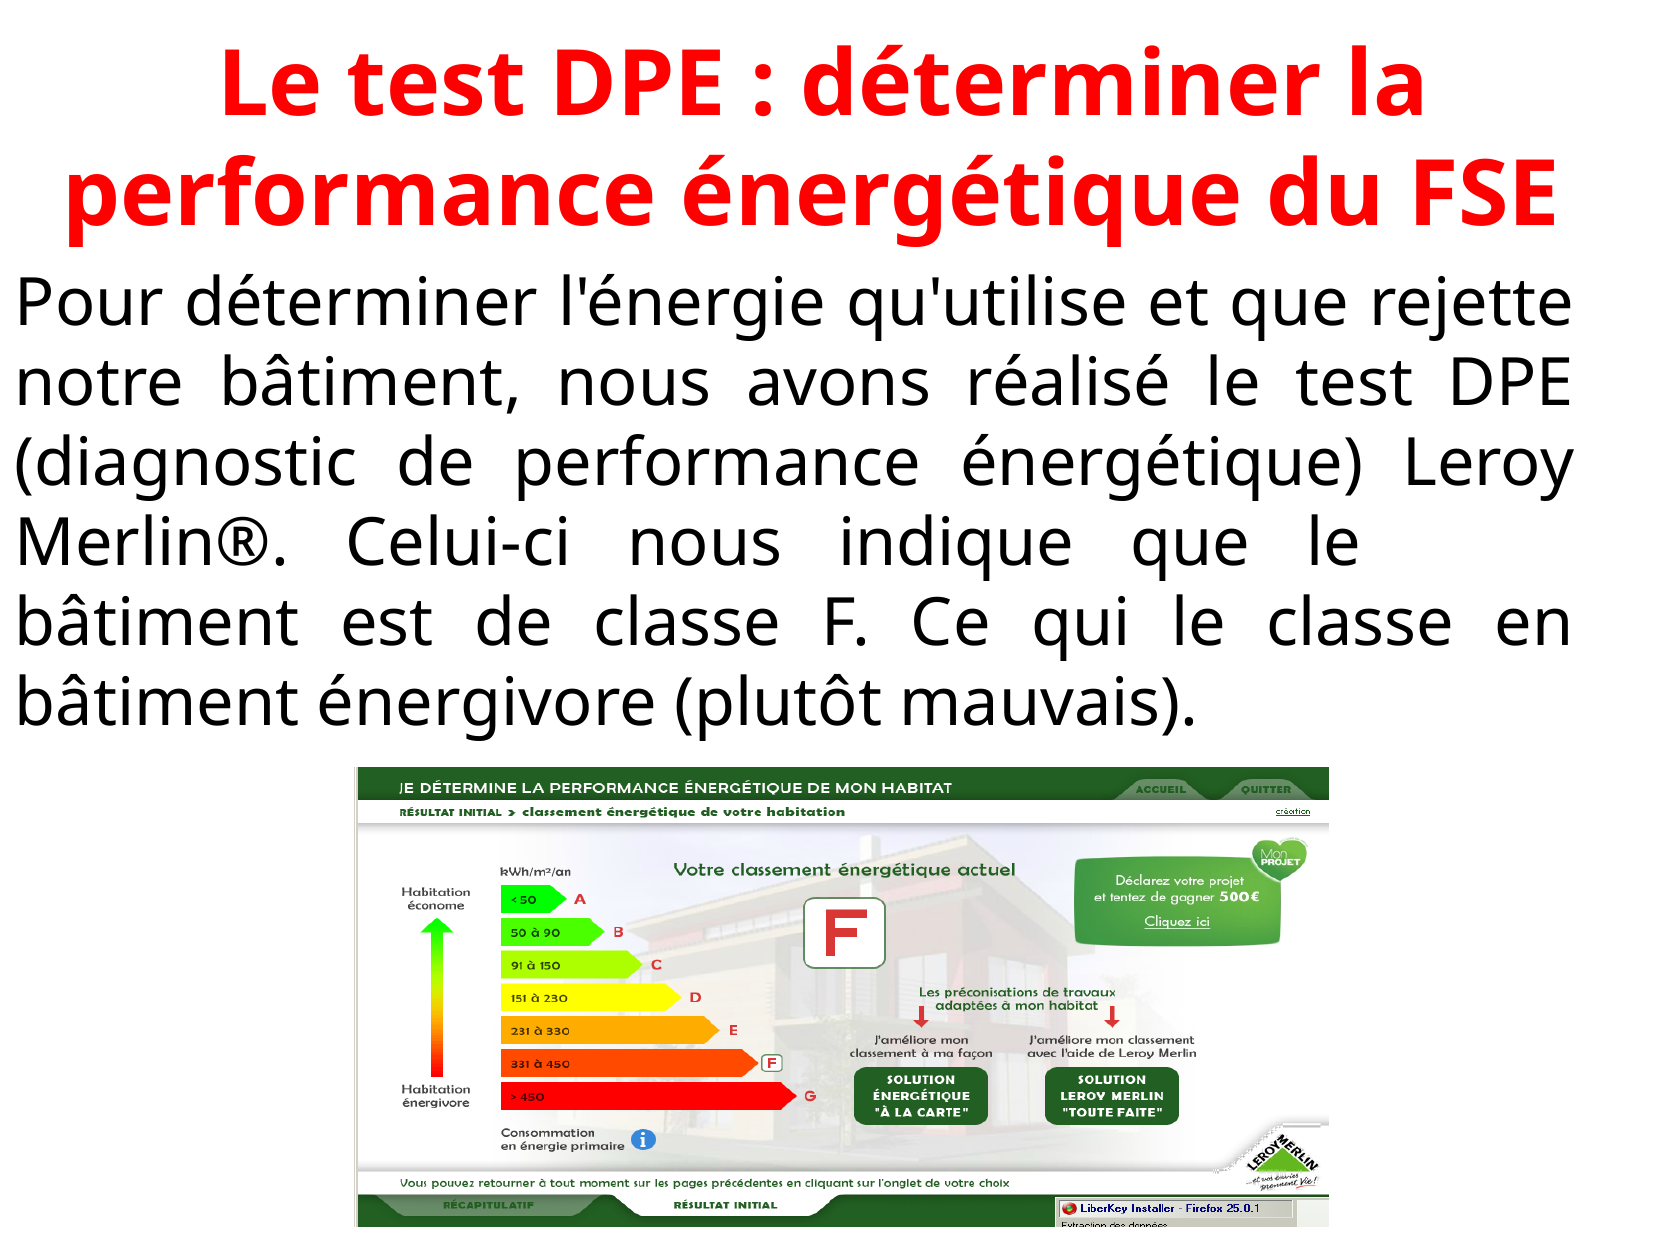

# Le test DPE : déterminer la performance énergétique du FSE
Pour déterminer l'énergie qu'utilise et que rejette notre bâtiment, nous avons réalisé le test DPE (diagnostic de performance énergétique) Leroy Merlin®. Celui-ci nous indique que le 			bâtiment est de classe F. Ce qui le classe en bâtiment énergivore (plutôt mauvais).